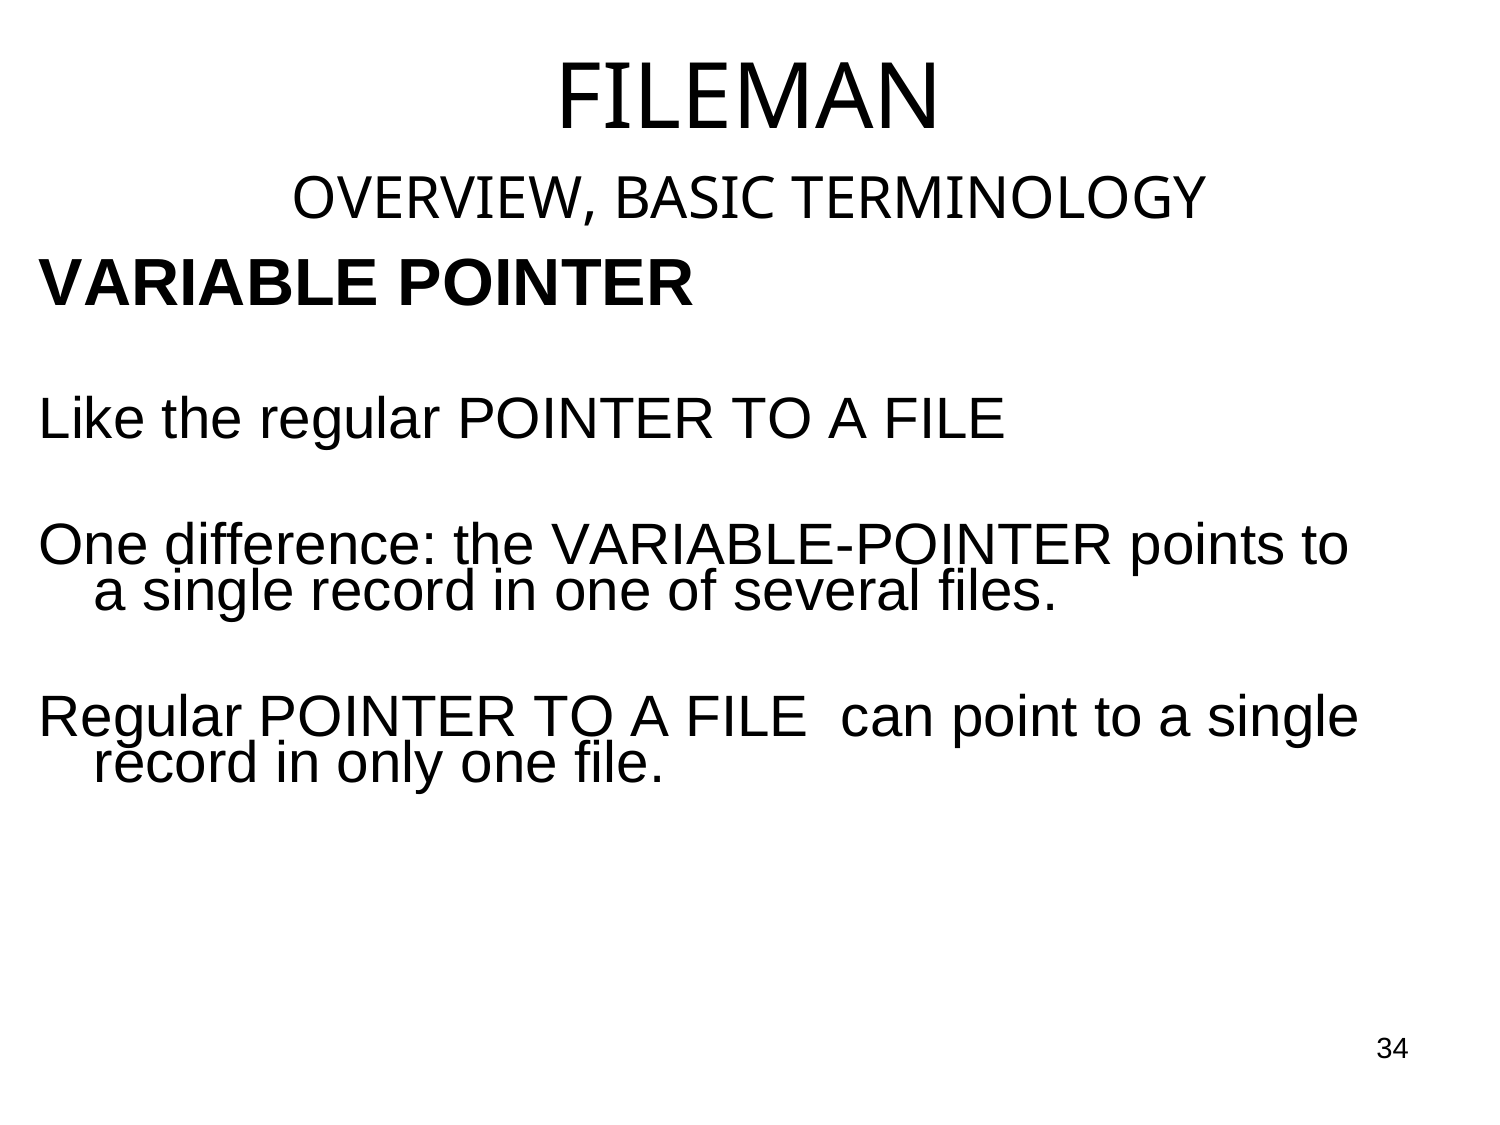

# FILEMAN OVERVIEW, BASIC TERMINOLOGY
VARIABLE POINTER
Like the regular POINTER TO A FILE
One difference: the VARIABLE-POINTER points to a single record in one of several files.
Regular POINTER TO A FILE can point to a single record in only one file.
34